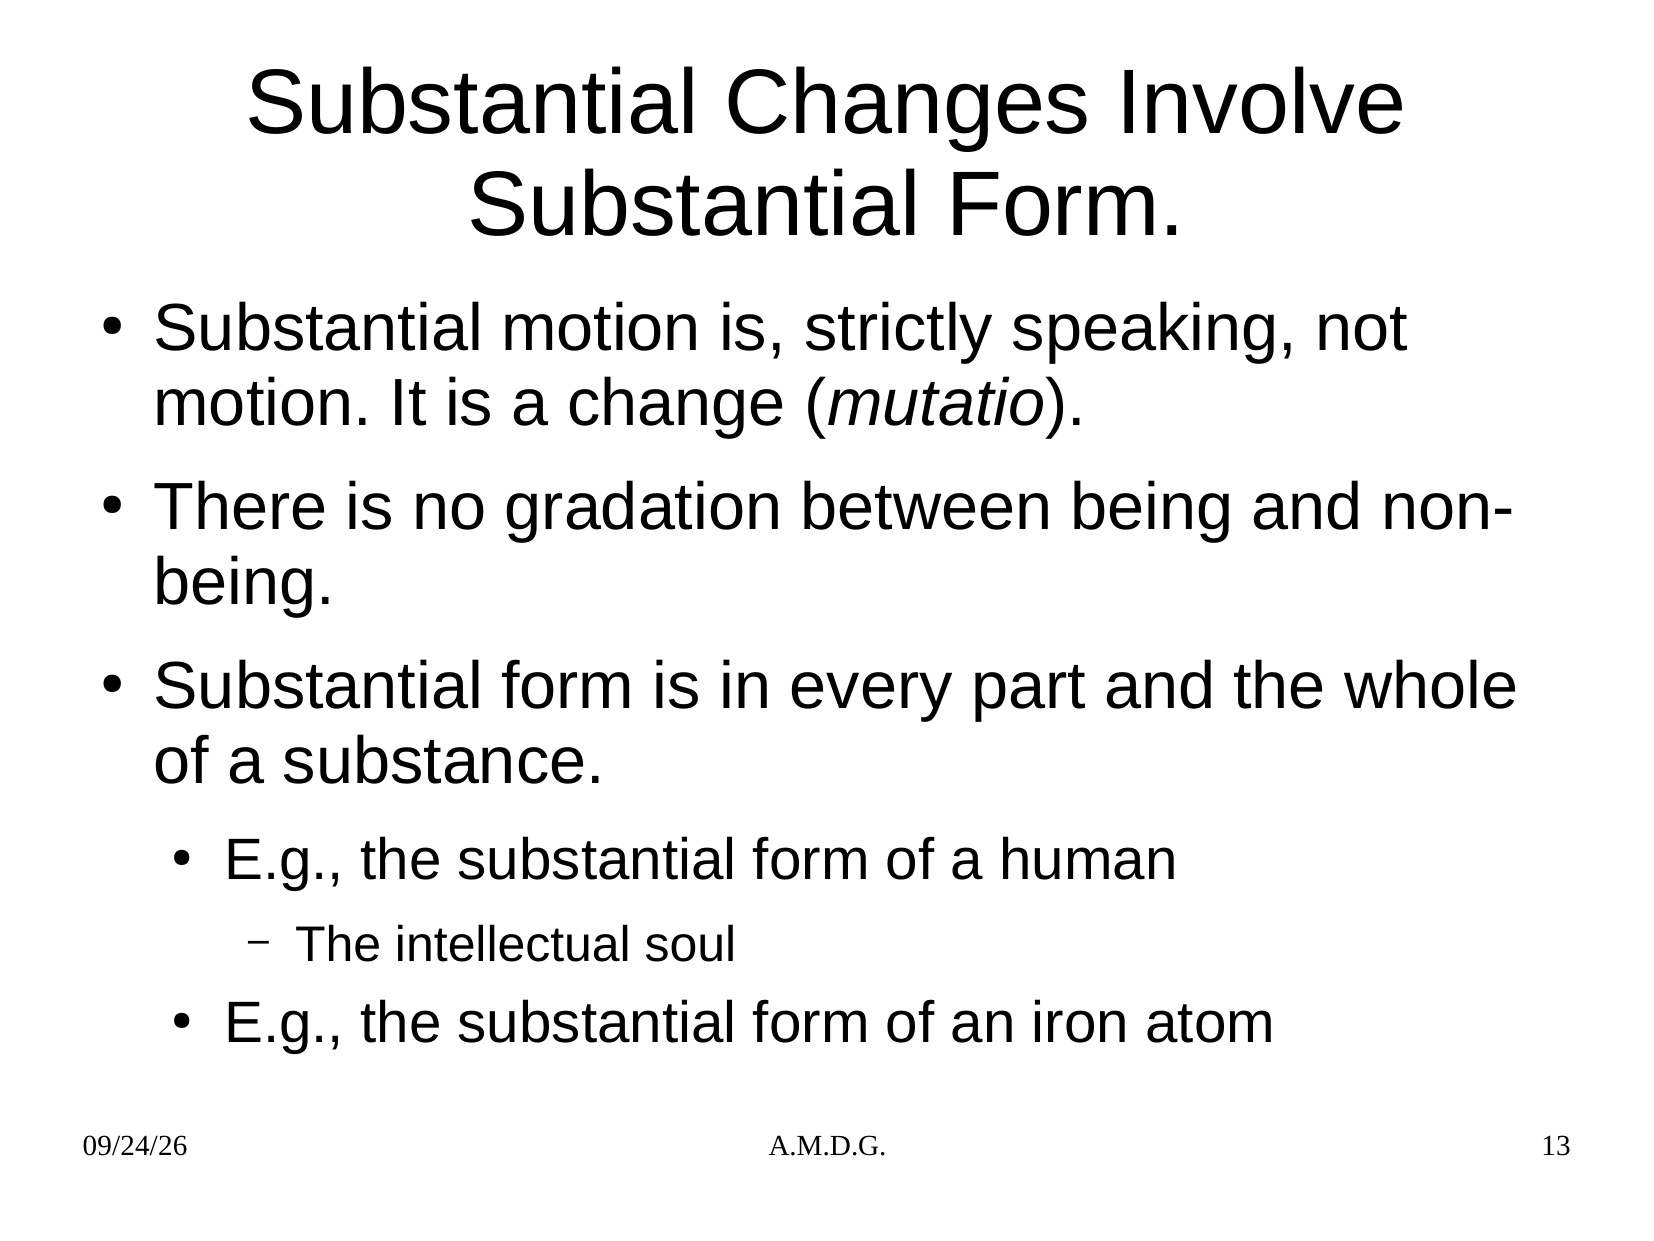

# Substantial Changes Involve Substantial Form.
Substantial motion is, strictly speaking, not motion. It is a change (mutatio).
There is no gradation between being and non-being.
Substantial form is in every part and the whole of a substance.
E.g., the substantial form of a human
The intellectual soul
E.g., the substantial form of an iron atom
A.M.D.G.
13